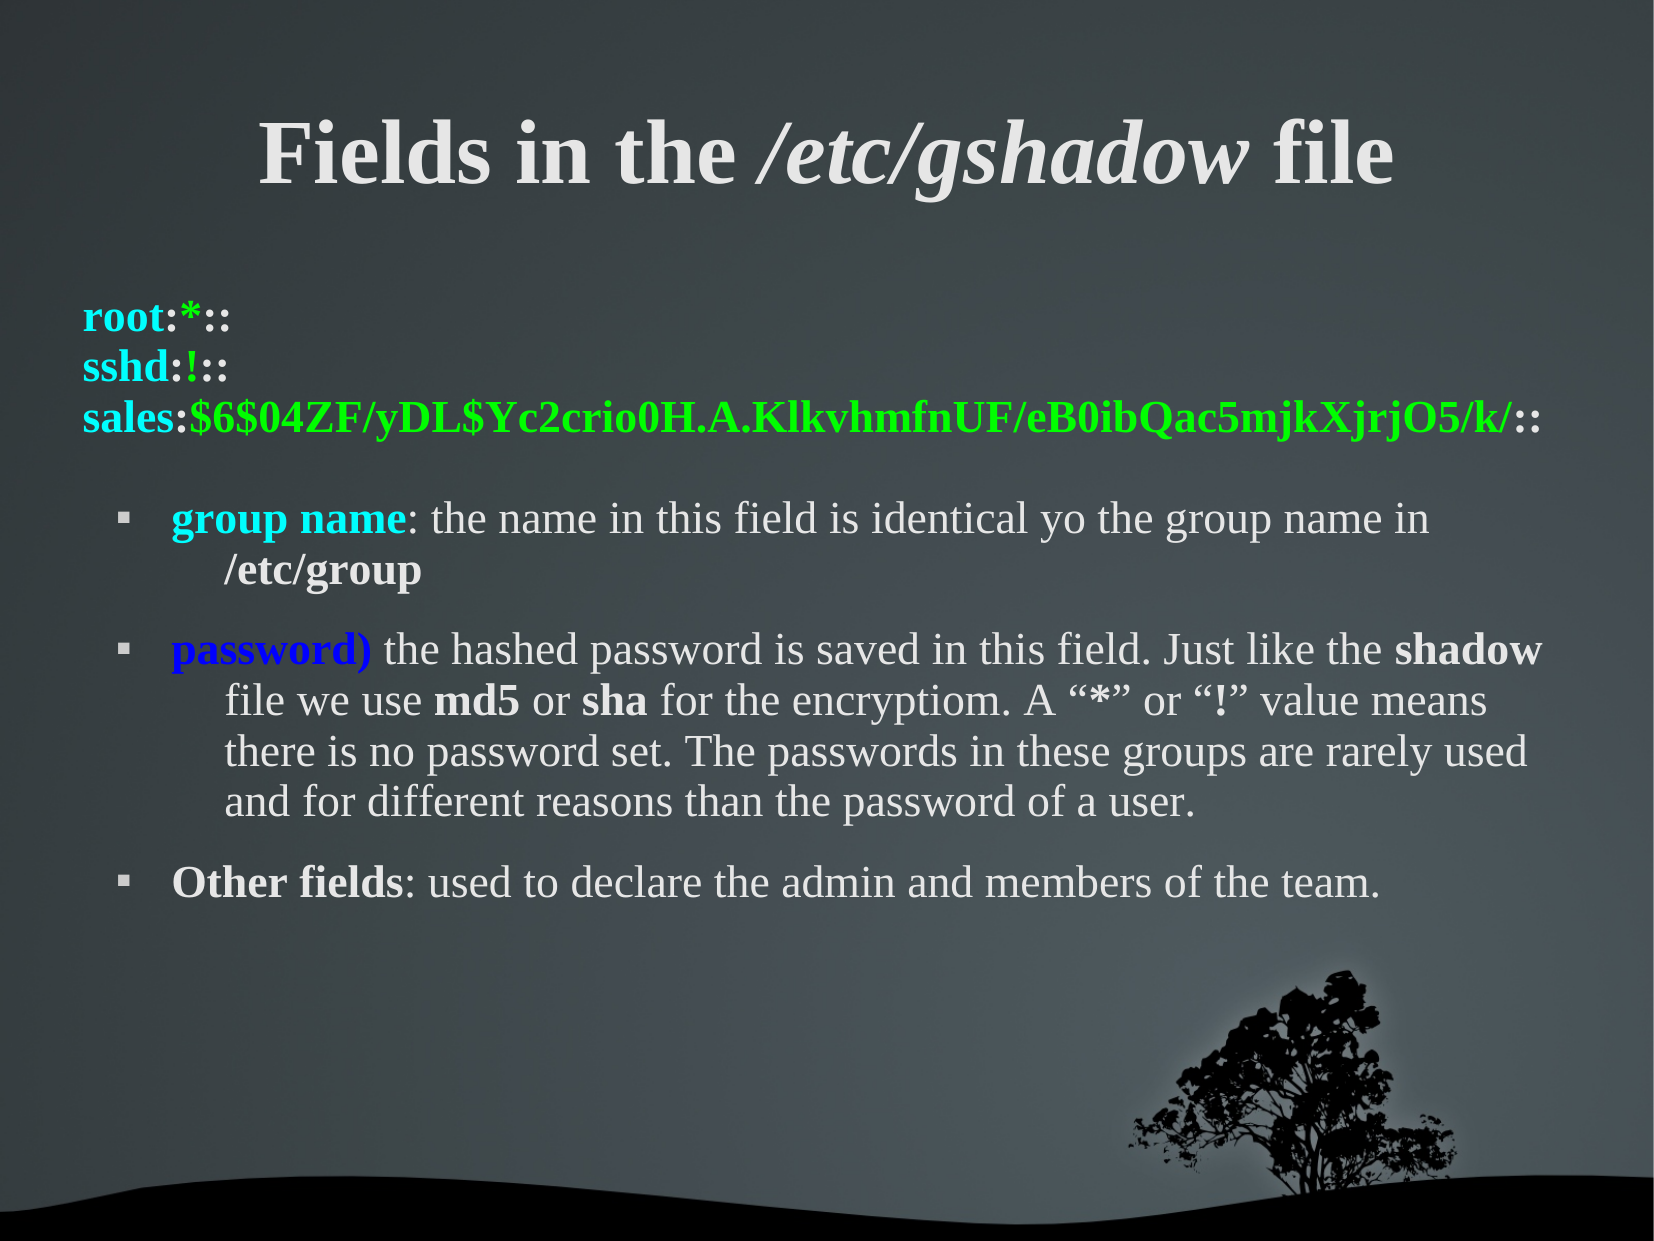

Fields in the /etc/gshadow file
# root:*:: sshd:!::
sales:$6$04ZF/yDL$Yc2crio0H.A.KlkvhmfnUF/eB0ibQac5mjkXjrjO5/k/::
group name: the name in this field is identical yo the group name in /etc/group
password) the hashed password is saved in this field. Just like the shadow file we use md5 or sha for the encryptiom. A “*” or “!” value means there is no password set. The passwords in these groups are rarely used and for different reasons than the password of a user.
Other fields: used to declare the admin and members of the team.